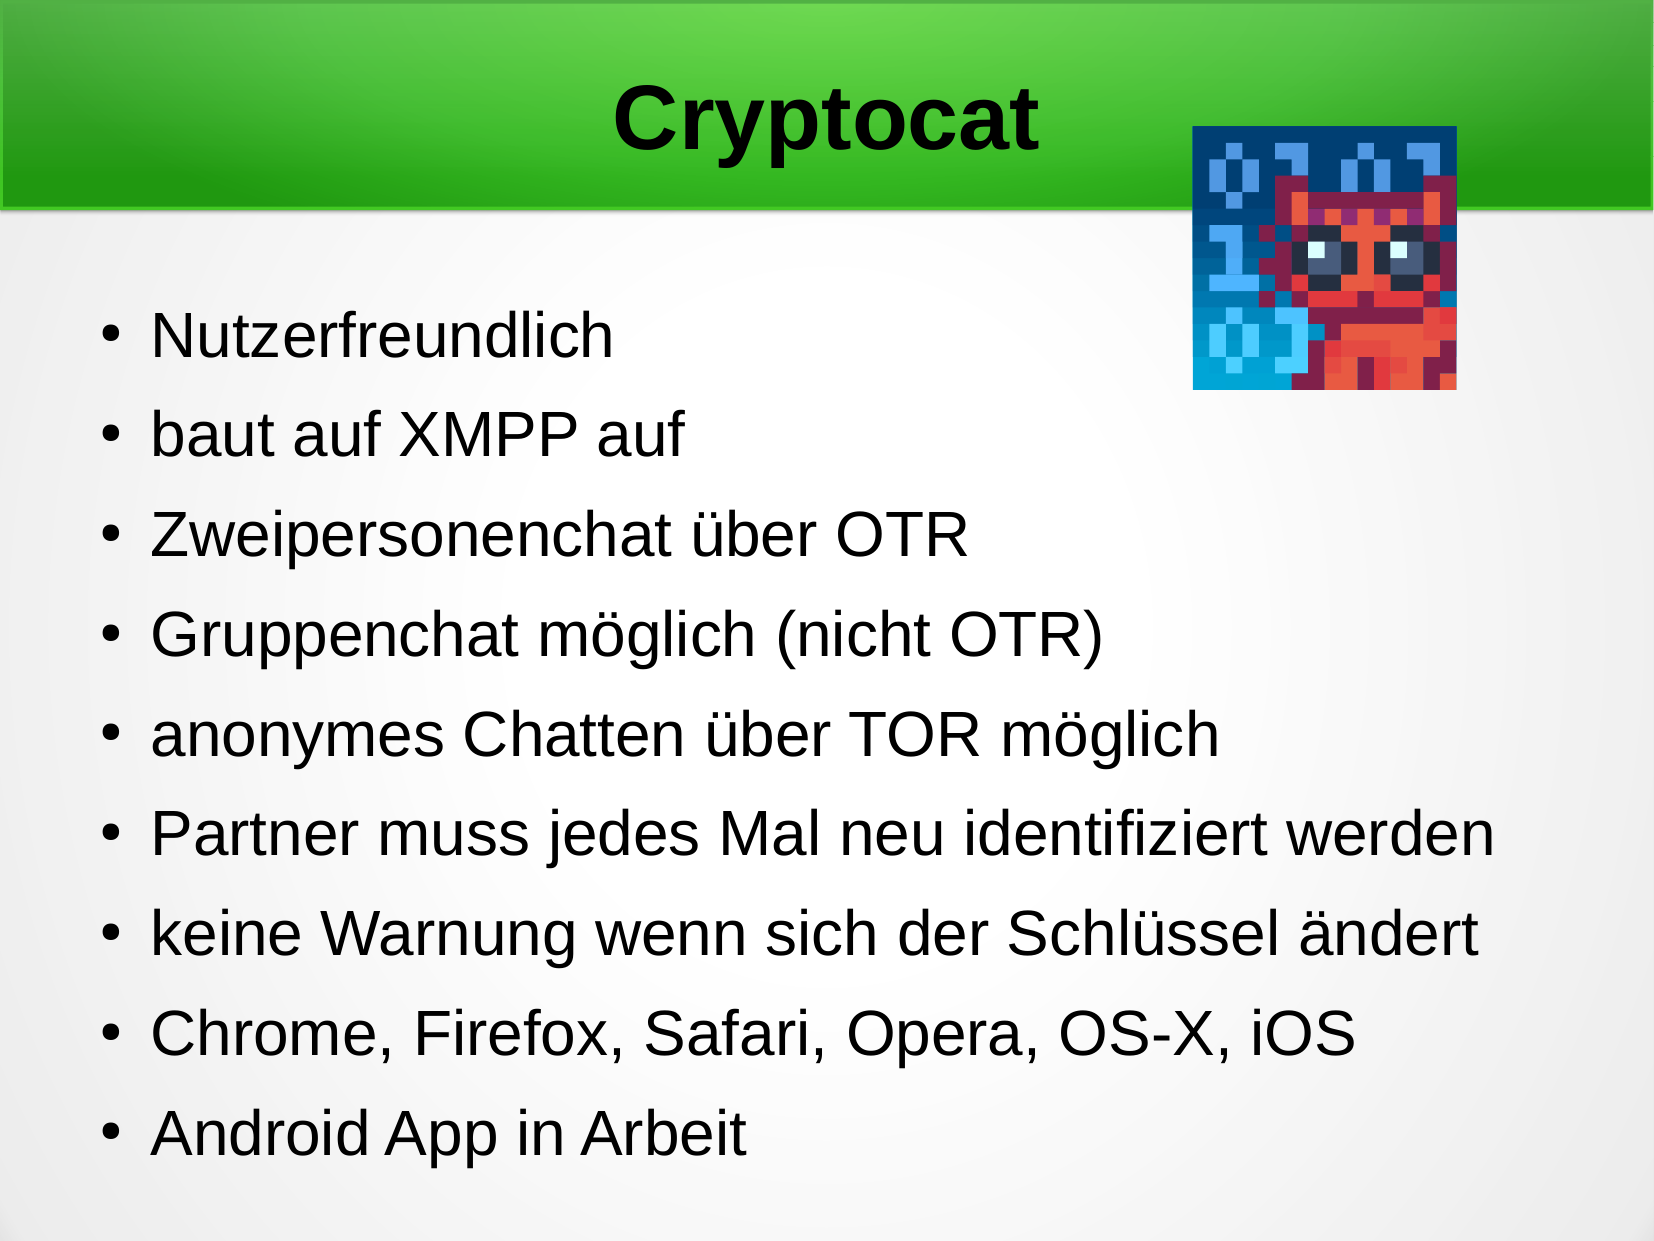

# Cryptocat
Nutzerfreundlich
baut auf XMPP auf
Zweipersonenchat über OTR
Gruppenchat möglich (nicht OTR)
anonymes Chatten über TOR möglich
Partner muss jedes Mal neu identifiziert werden
keine Warnung wenn sich der Schlüssel ändert
Chrome, Firefox, Safari, Opera, OS-X, iOS
Android App in Arbeit